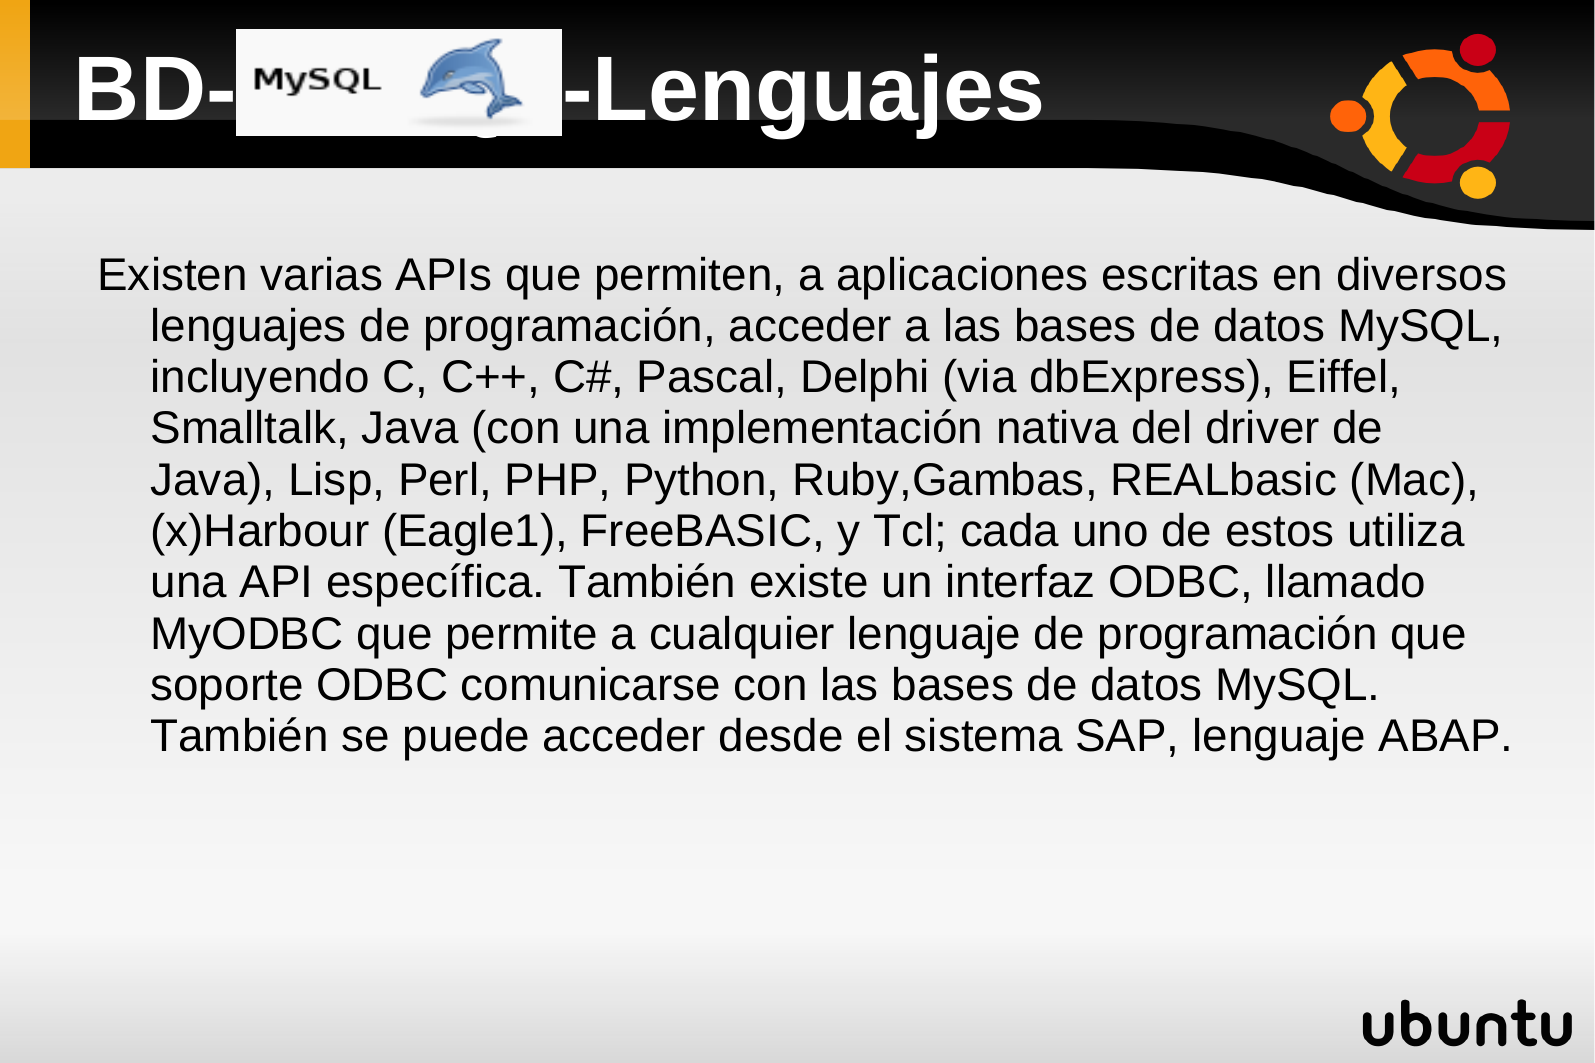

# BD-MYSQL-Lenguajes
Existen varias APIs que permiten, a aplicaciones escritas en diversos lenguajes de programación, acceder a las bases de datos MySQL, incluyendo C, C++, C#, Pascal, Delphi (via dbExpress), Eiffel, Smalltalk, Java (con una implementación nativa del driver de Java), Lisp, Perl, PHP, Python, Ruby,Gambas, REALbasic (Mac), (x)Harbour (Eagle1), FreeBASIC, y Tcl; cada uno de estos utiliza una API específica. También existe un interfaz ODBC, llamado MyODBC que permite a cualquier lenguaje de programación que soporte ODBC comunicarse con las bases de datos MySQL. También se puede acceder desde el sistema SAP, lenguaje ABAP.